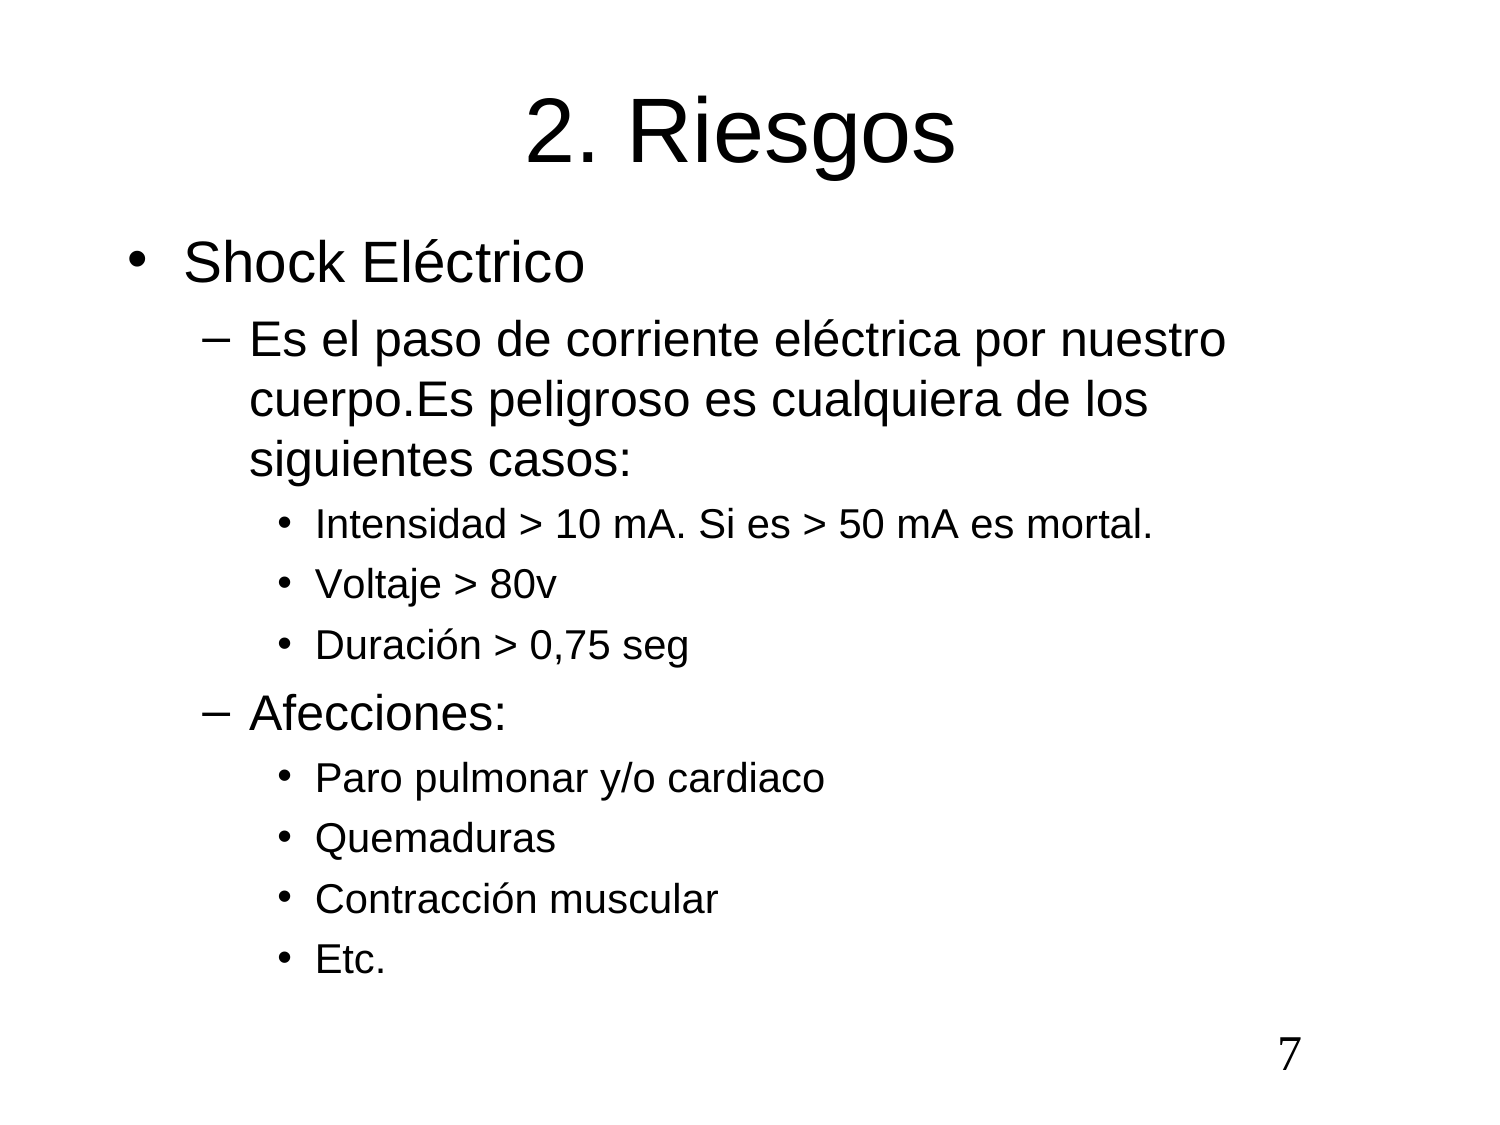

# 2. Riesgos
Shock Eléctrico
Es el paso de corriente eléctrica por nuestro cuerpo.Es peligroso es cualquiera de los siguientes casos:
Intensidad > 10 mA. Si es > 50 mA es mortal.
Voltaje > 80v
Duración > 0,75 seg
Afecciones:
Paro pulmonar y/o cardiaco
Quemaduras
Contracción muscular
Etc.
7